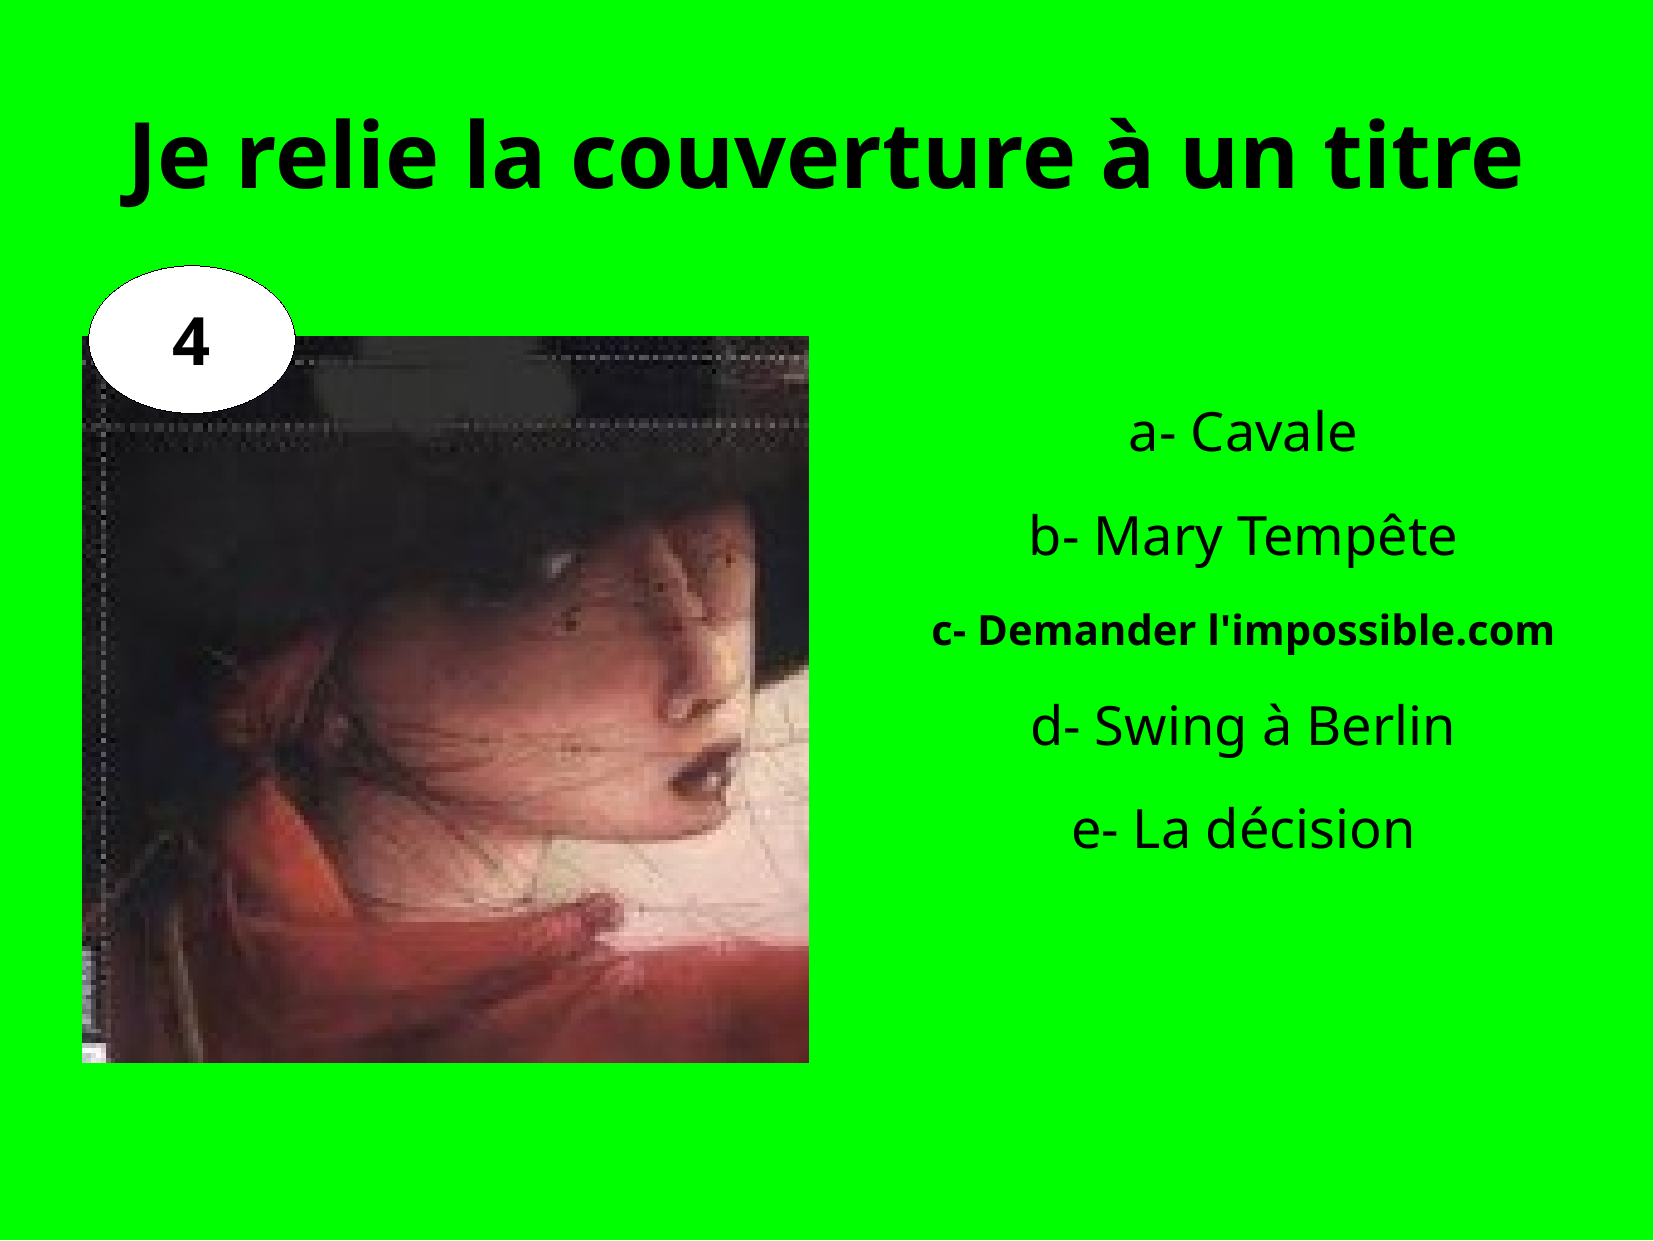

# Je relie la couverture à un titre
4
a- Cavale
b- Mary Tempête
c- Demander l'impossible.com
d- Swing à Berlin
e- La décision